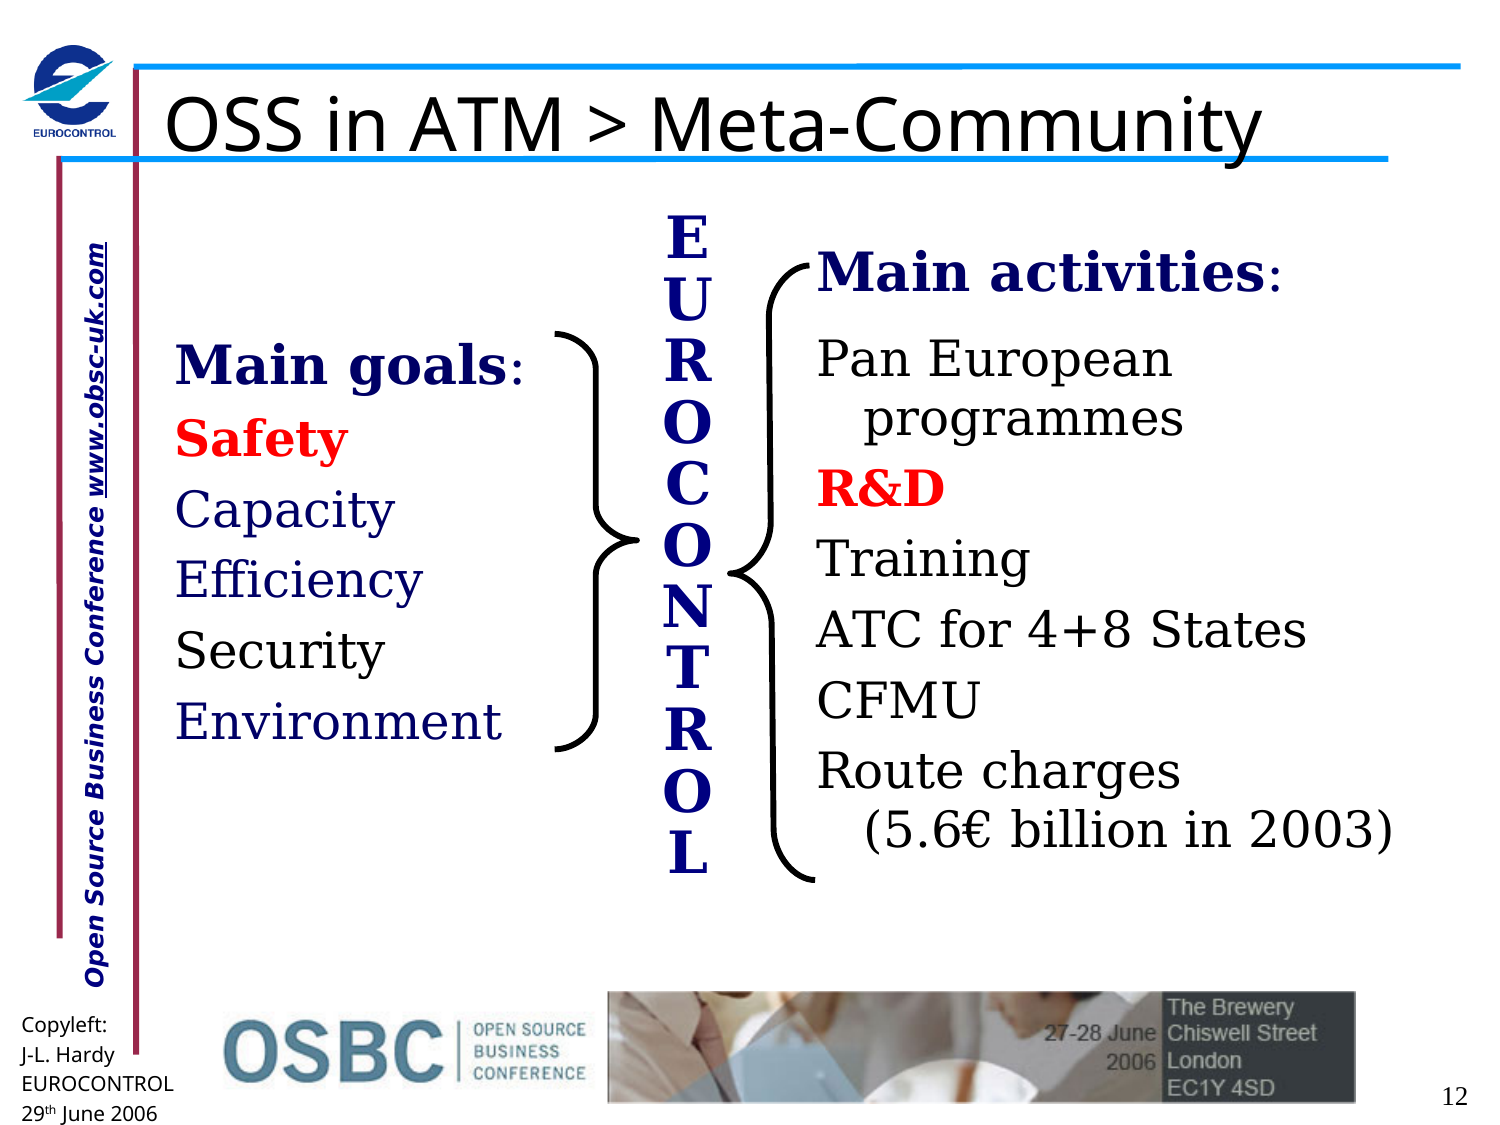

E
U
R
O
C
O
N
T
R
O
L
Main goals:
Safety
Capacity
Efficiency
Security
Environment
Main activities:
Pan European
 programmes
R&D
Training
ATC for 4+8 States
CFMU
Route charges
 (5.6€ billion in 2003)